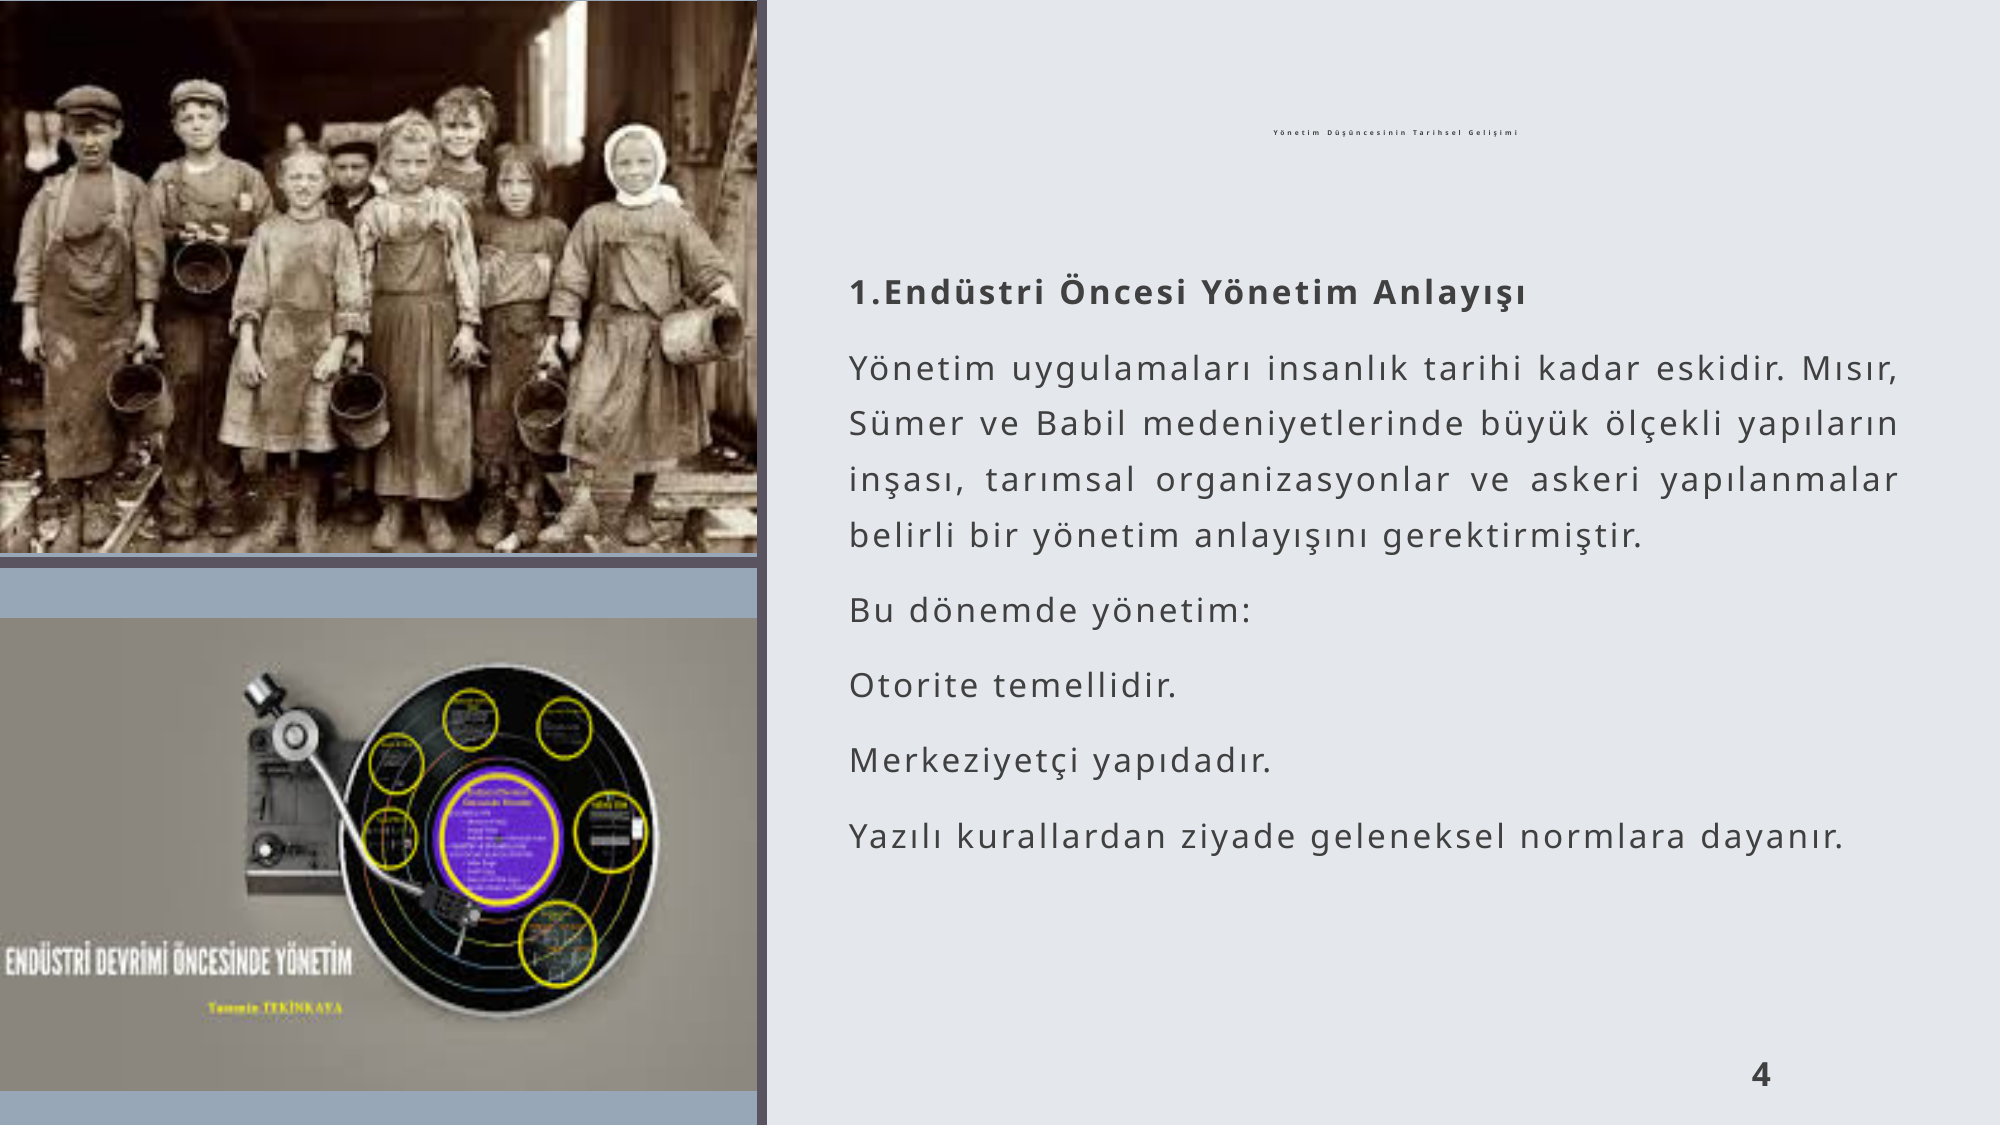

# Yönetim Düşüncesinin Tarihsel Gelişimi
1.Endüstri Öncesi Yönetim Anlayışı
Yönetim uygulamaları insanlık tarihi kadar eskidir. Mısır, Sümer ve Babil medeniyetlerinde büyük ölçekli yapıların inşası, tarımsal organizasyonlar ve askeri yapılanmalar belirli bir yönetim anlayışını gerektirmiştir.
Bu dönemde yönetim:
Otorite temellidir.
Merkeziyetçi yapıdadır.
Yazılı kurallardan ziyade geleneksel normlara dayanır.